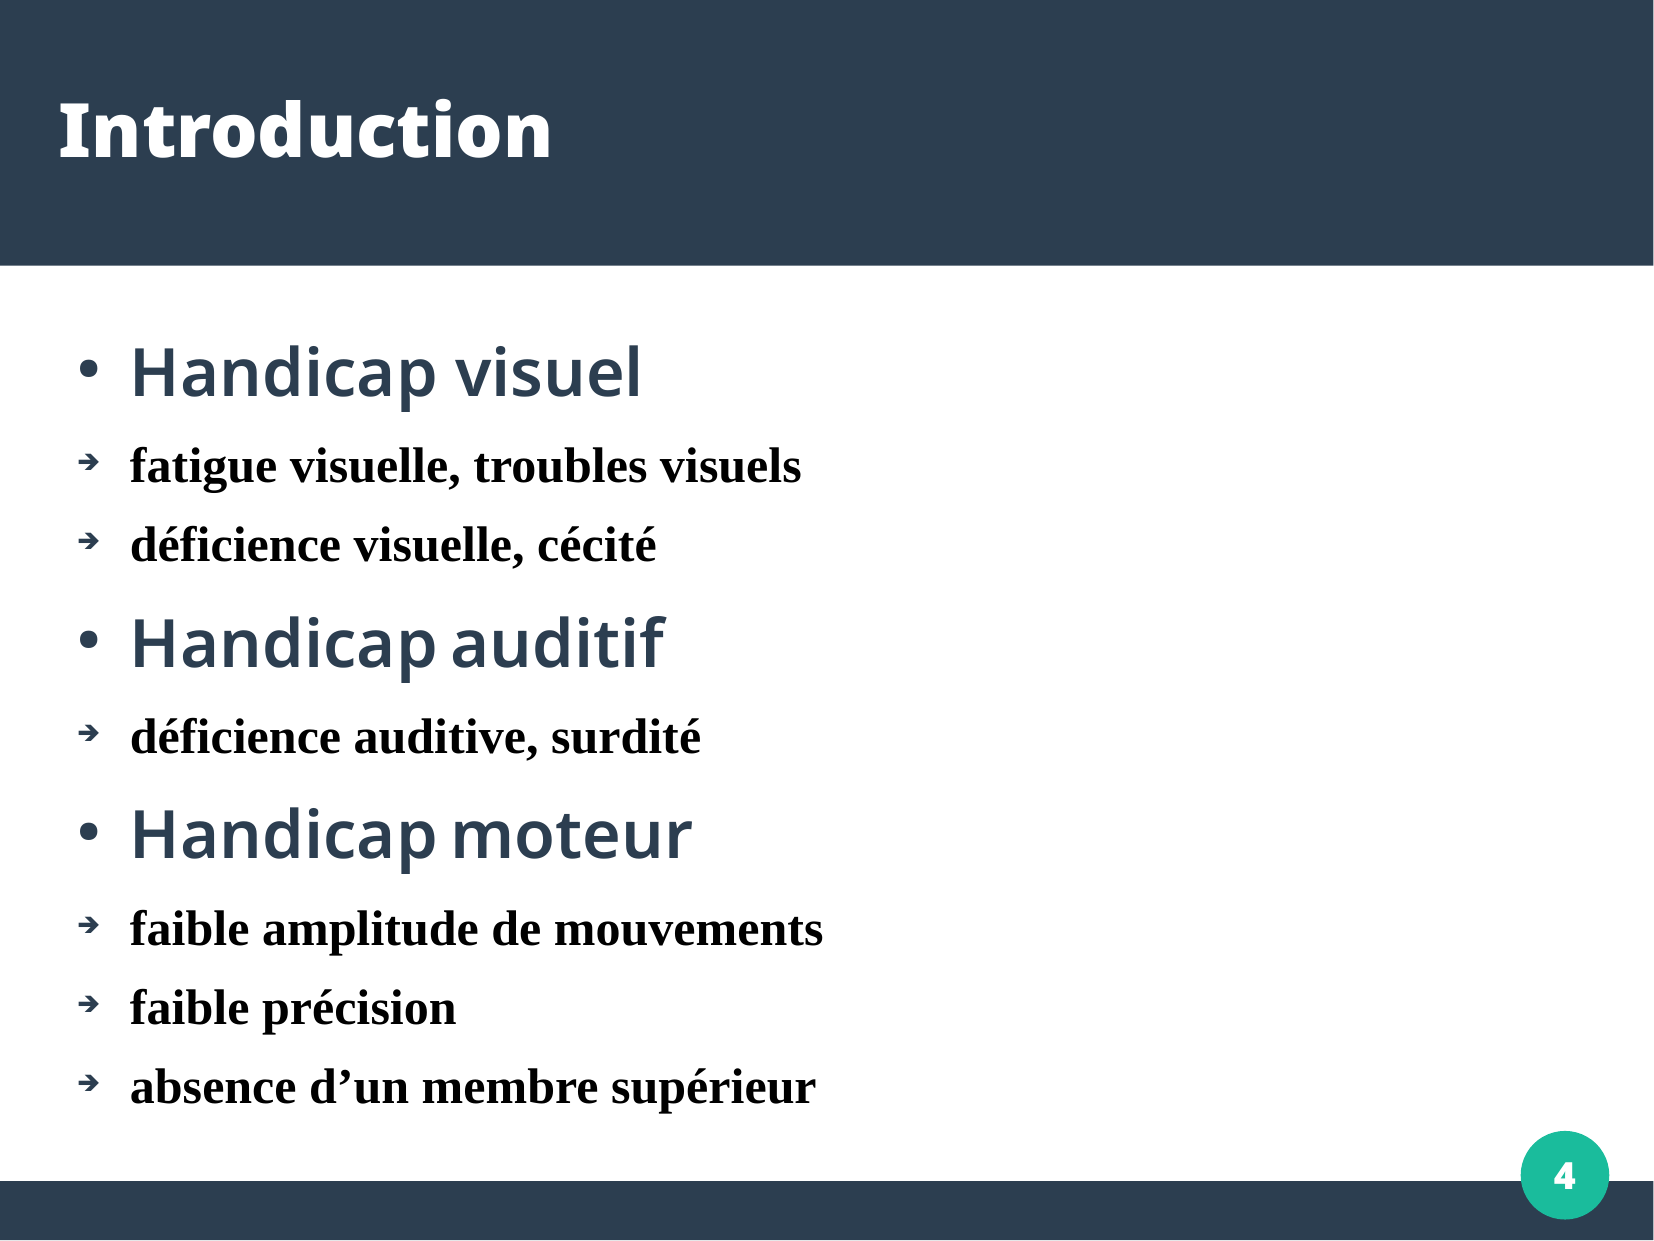

# Introduction
Handicap visuel
fatigue visuelle, troubles visuels
déficience visuelle, cécité
Handicap auditif
déficience auditive, surdité
Handicap moteur
faible amplitude de mouvements
faible précision
absence d’un membre supérieur
4